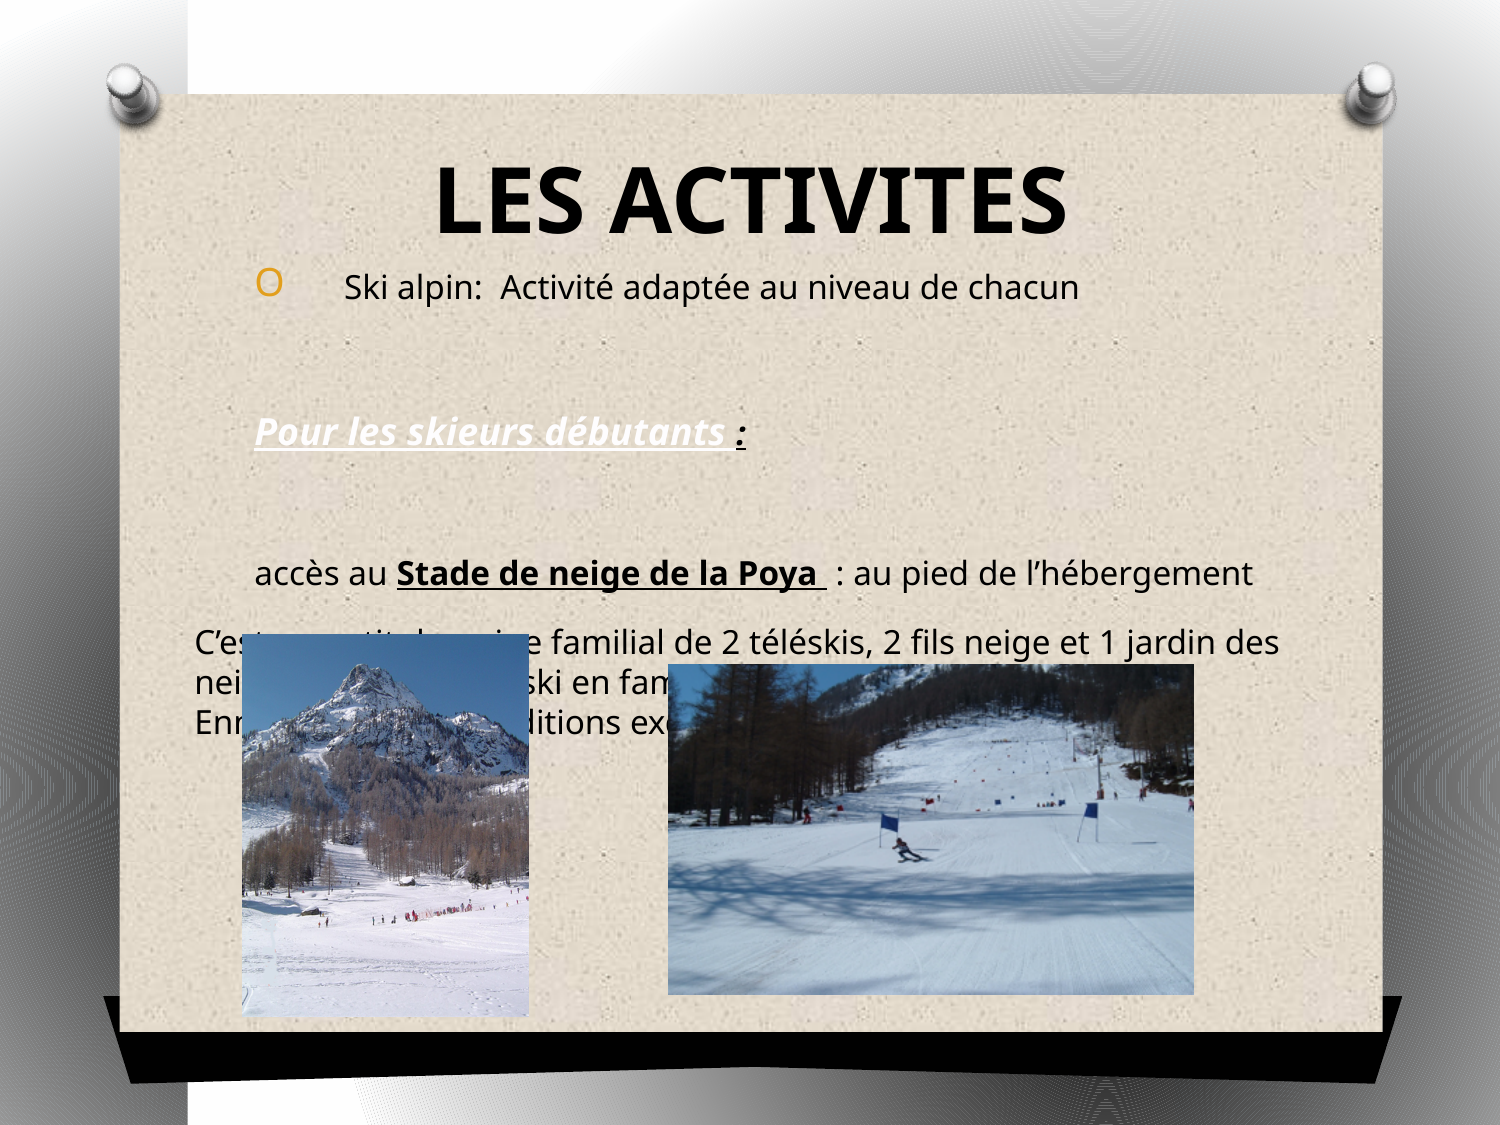

# LES ACTIVITES
 Ski alpin: Activité adaptée au niveau de chacun
Pour les skieurs débutants :
accès au Stade de neige de la Poya  : au pied de l’hébergement
C’est un petit domaine familial de 2 téléskis, 2 fils neige et 1 jardin des neiges. Idéal pour le ski en famille (1 bleue, 1 rouge, 1 verte)
Enneigement et  conditions exceptionnelles